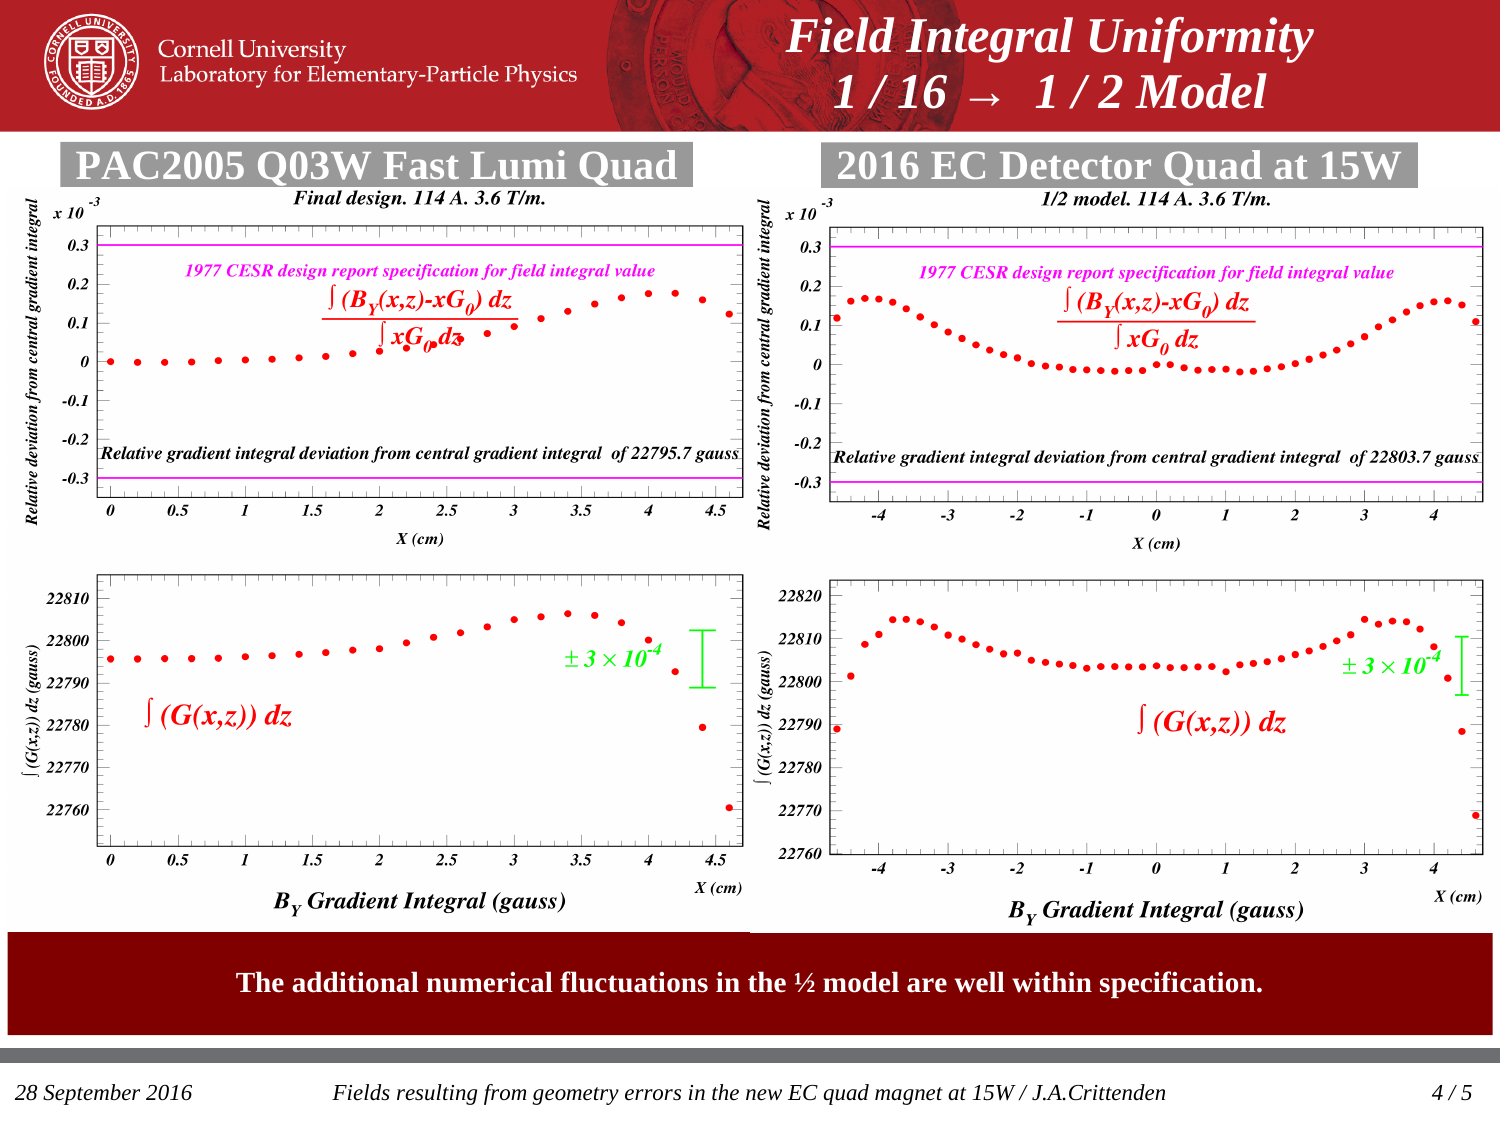

# Field Integral Uniformity 1 / 16 → 1 / 2 Model
PAC2005 Q03W Fast Lumi Quad
2016 EC Detector Quad at 15W
The additional numerical fluctuations in the ½ model are well within specification.